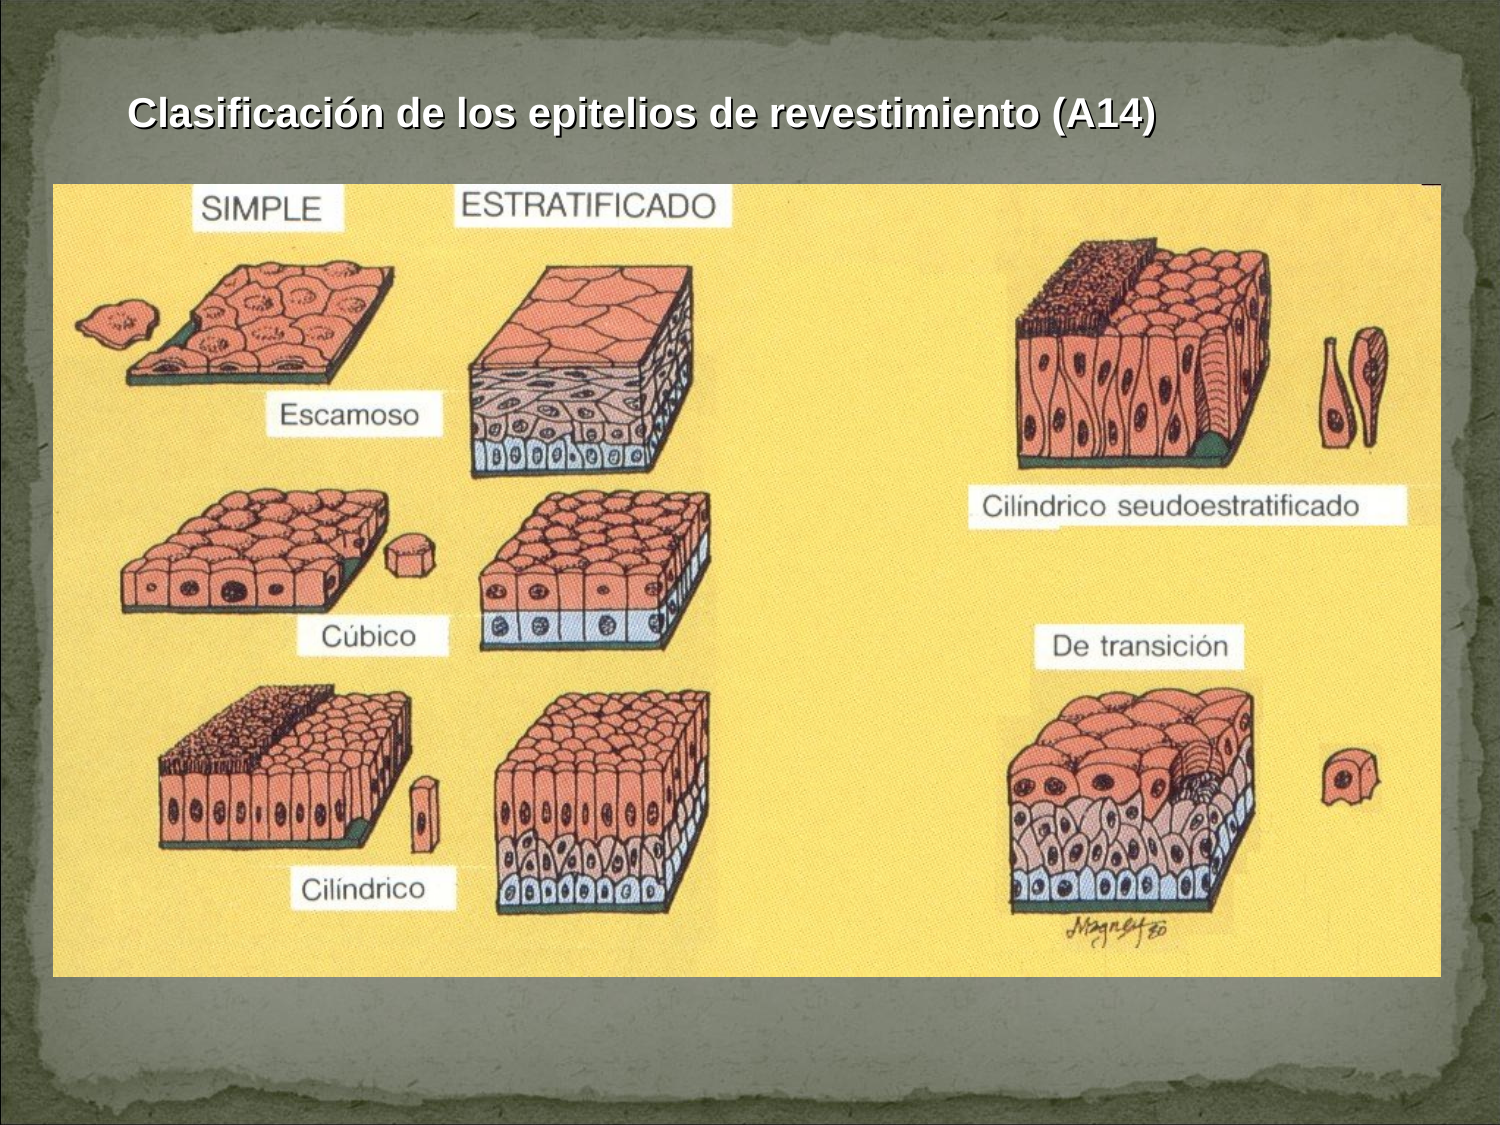

Clasificación de los epitelios de revestimiento (A14)